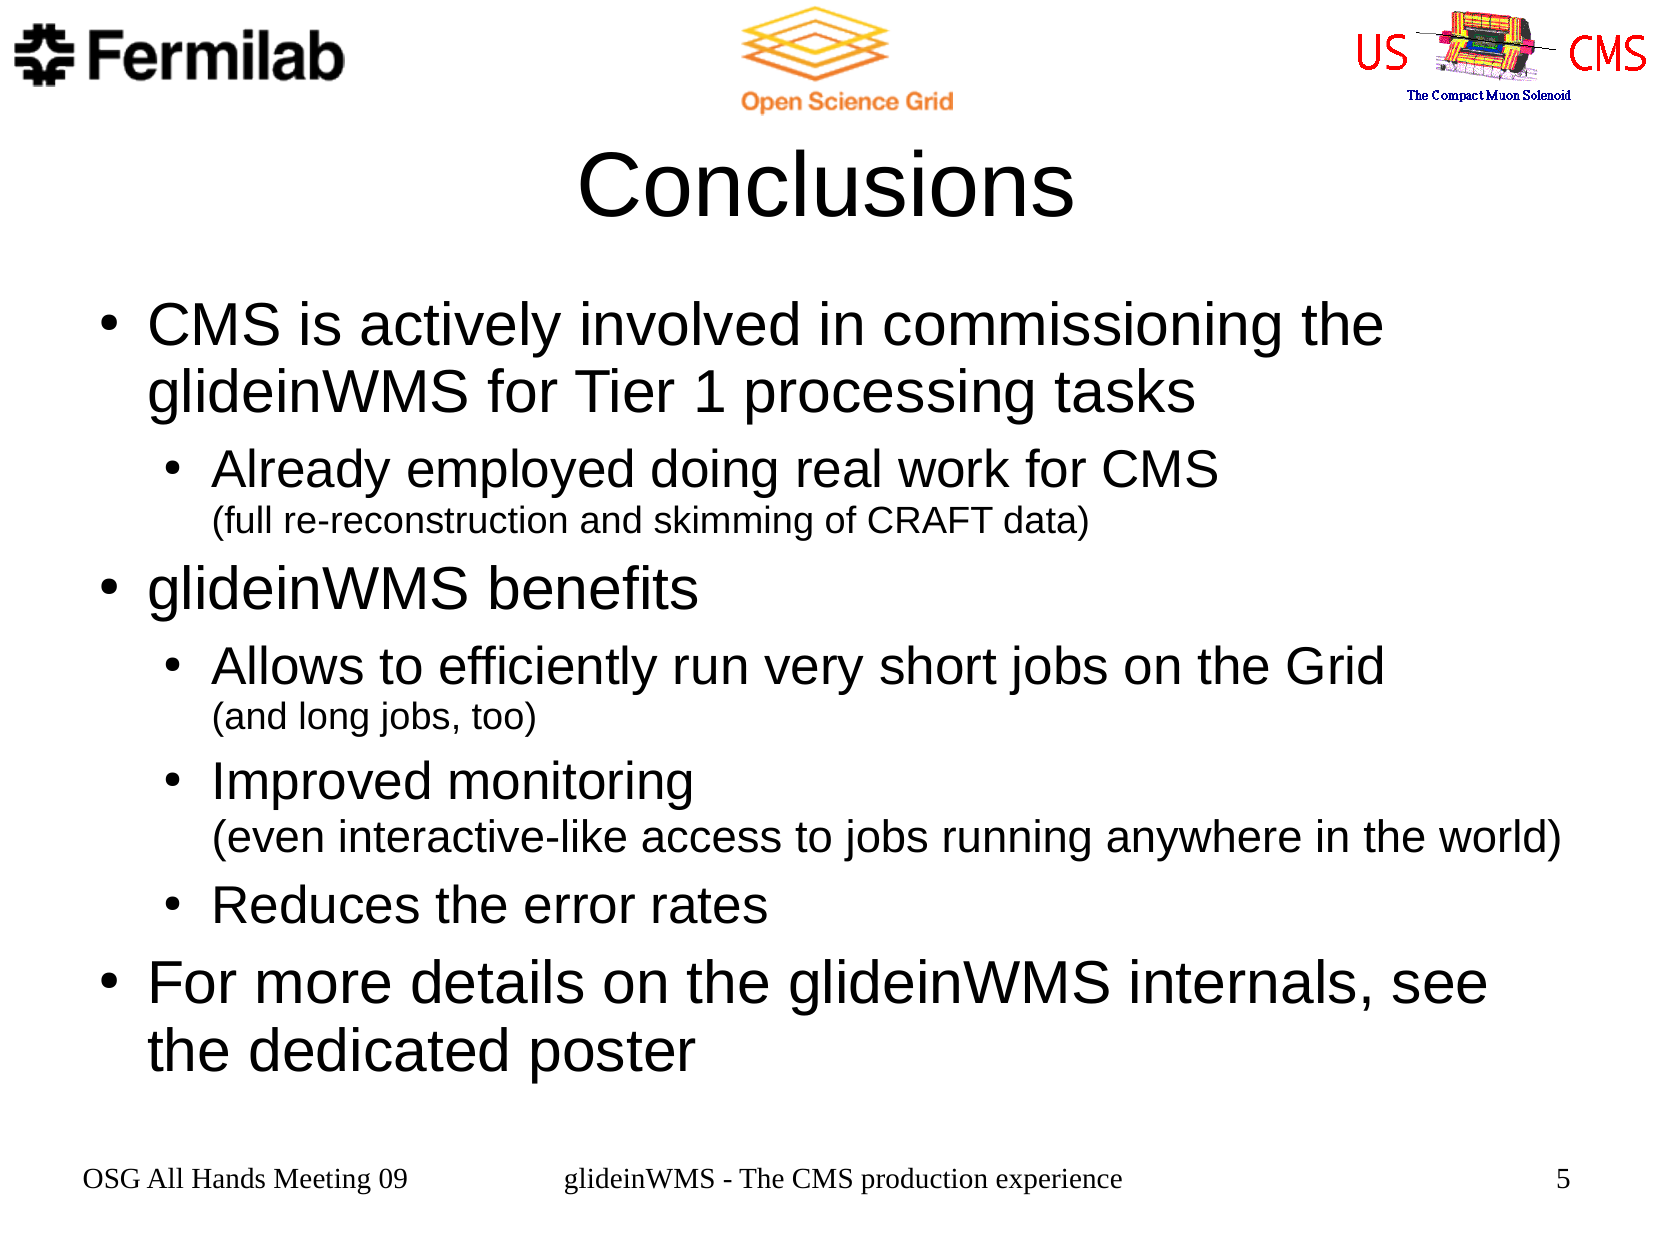

# Conclusions
CMS is actively involved in commissioning the glideinWMS for Tier 1 processing tasks
Already employed doing real work for CMS
(full re-reconstruction and skimming of CRAFT data)
glideinWMS benefits
Allows to efficiently run very short jobs on the Grid
(and long jobs, too)
Improved monitoring
(even interactive-like access to jobs running anywhere in the world)
Reduces the error rates
For more details on the glideinWMS internals, see the dedicated poster
OSG All Hands Meeting 09
glideinWMS - The CMS production experience
5